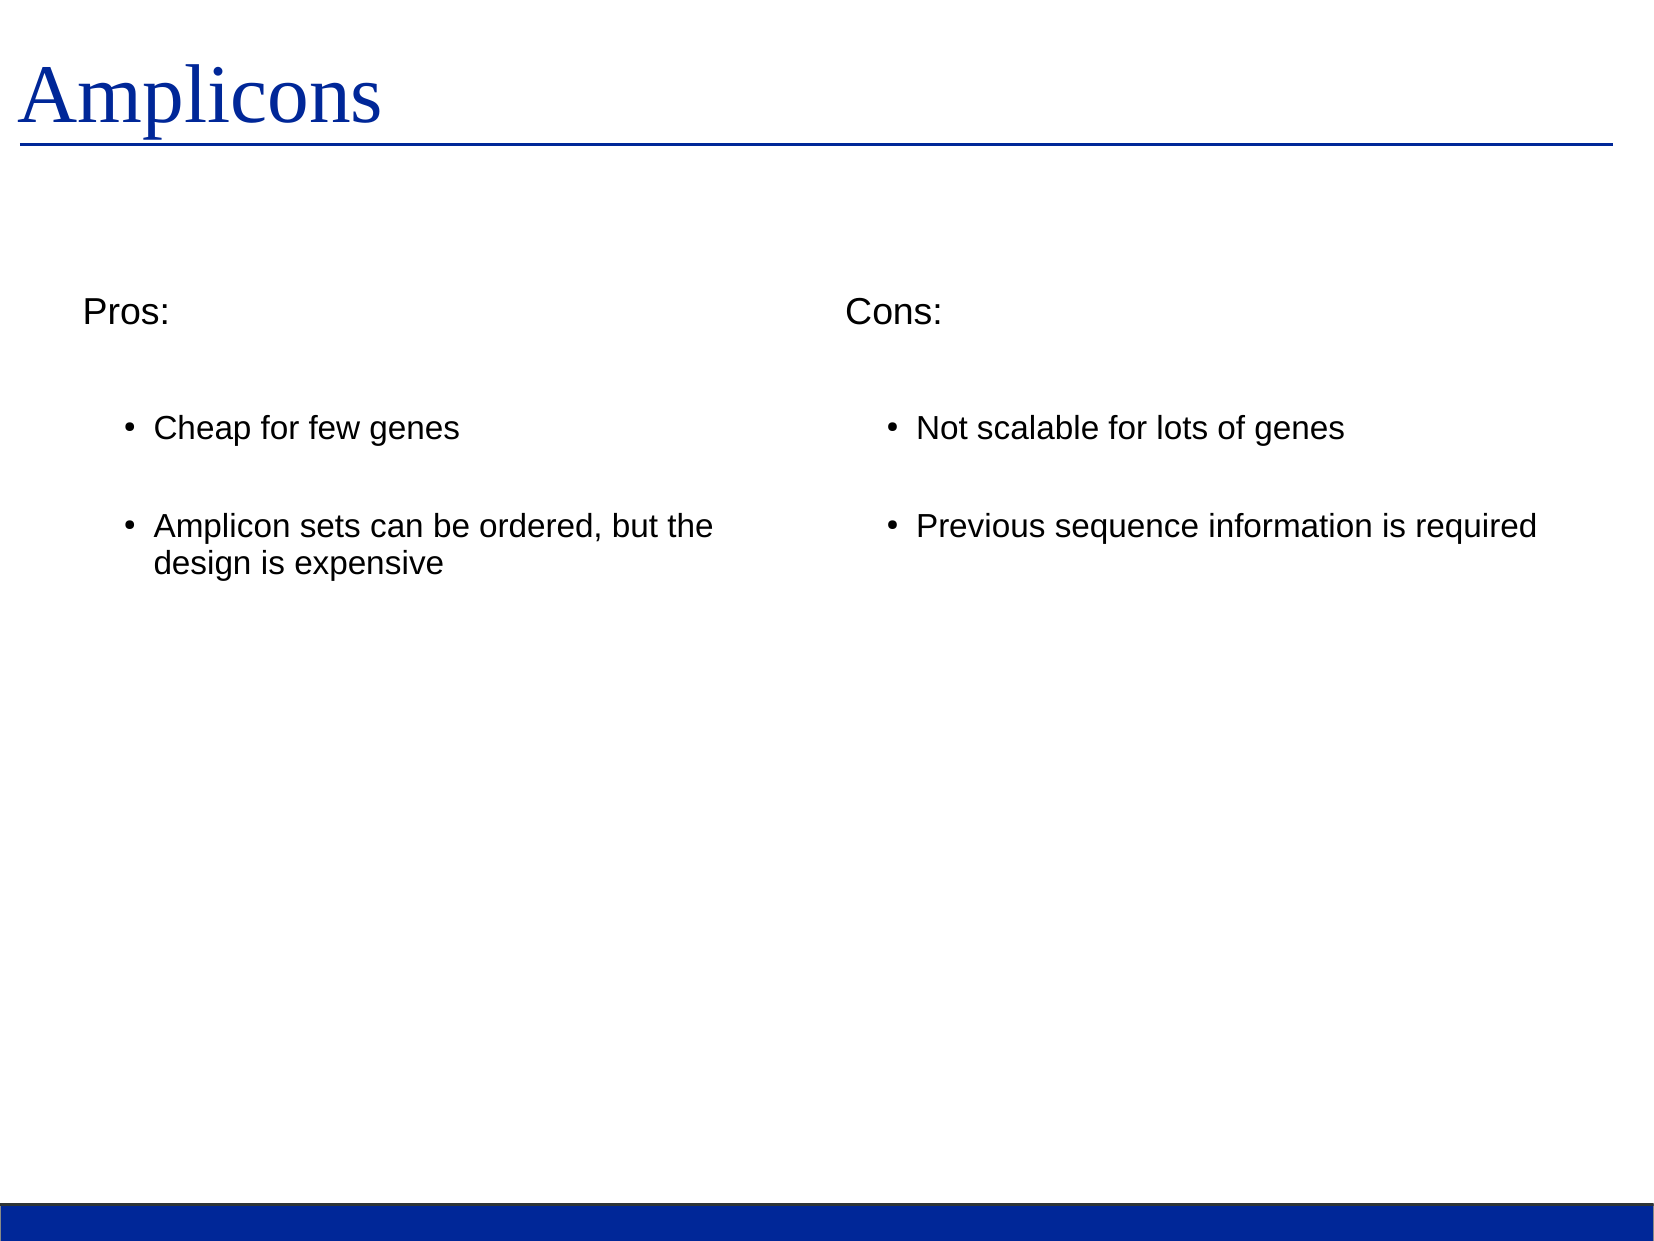

# Amplicons
Pros:
Cheap for few genes
Amplicon sets can be ordered, but the design is expensive
Cons:
Not scalable for lots of genes
Previous sequence information is required